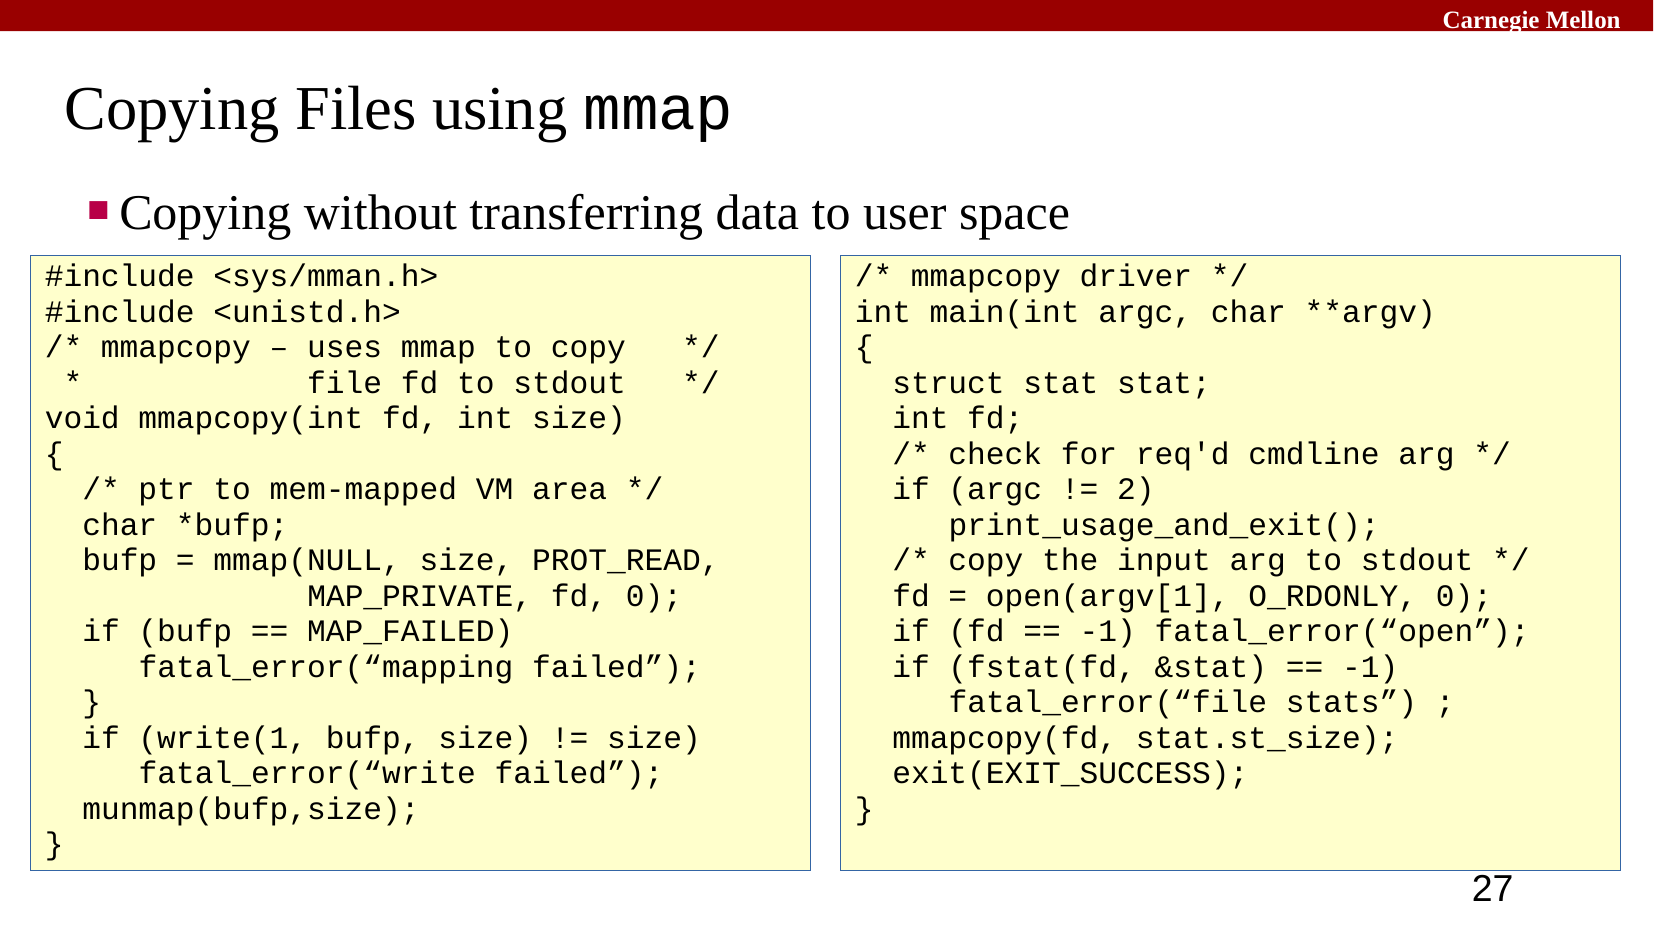

# Copying Files using mmap
Copying without transferring data to user space
#include <sys/mman.h>
#include <unistd.h>
/* mmapcopy – uses mmap to copy */
 * file fd to stdout */
void mmapcopy(int fd, int size)
{
 /* ptr to mem-mapped VM area */
 char *bufp;
 bufp = mmap(NULL, size, PROT_READ,
 MAP_PRIVATE, fd, 0);
 if (bufp == MAP_FAILED)
 fatal_error(“mapping failed”);
 }
 if (write(1, bufp, size) != size)
 fatal_error(“write failed”);
 munmap(bufp,size);
}
/* mmapcopy driver */
int main(int argc, char **argv)
{
 struct stat stat;
 int fd;
 /* check for req'd cmdline arg */
 if (argc != 2)
 print_usage_and_exit();
 /* copy the input arg to stdout */
 fd = open(argv[1], O_RDONLY, 0);
 if (fd == -1) fatal_error(“open”);
 if (fstat(fd, &stat) == -1)
 fatal_error(“file stats”) ;
 mmapcopy(fd, stat.st_size);
 exit(EXIT_SUCCESS);
}